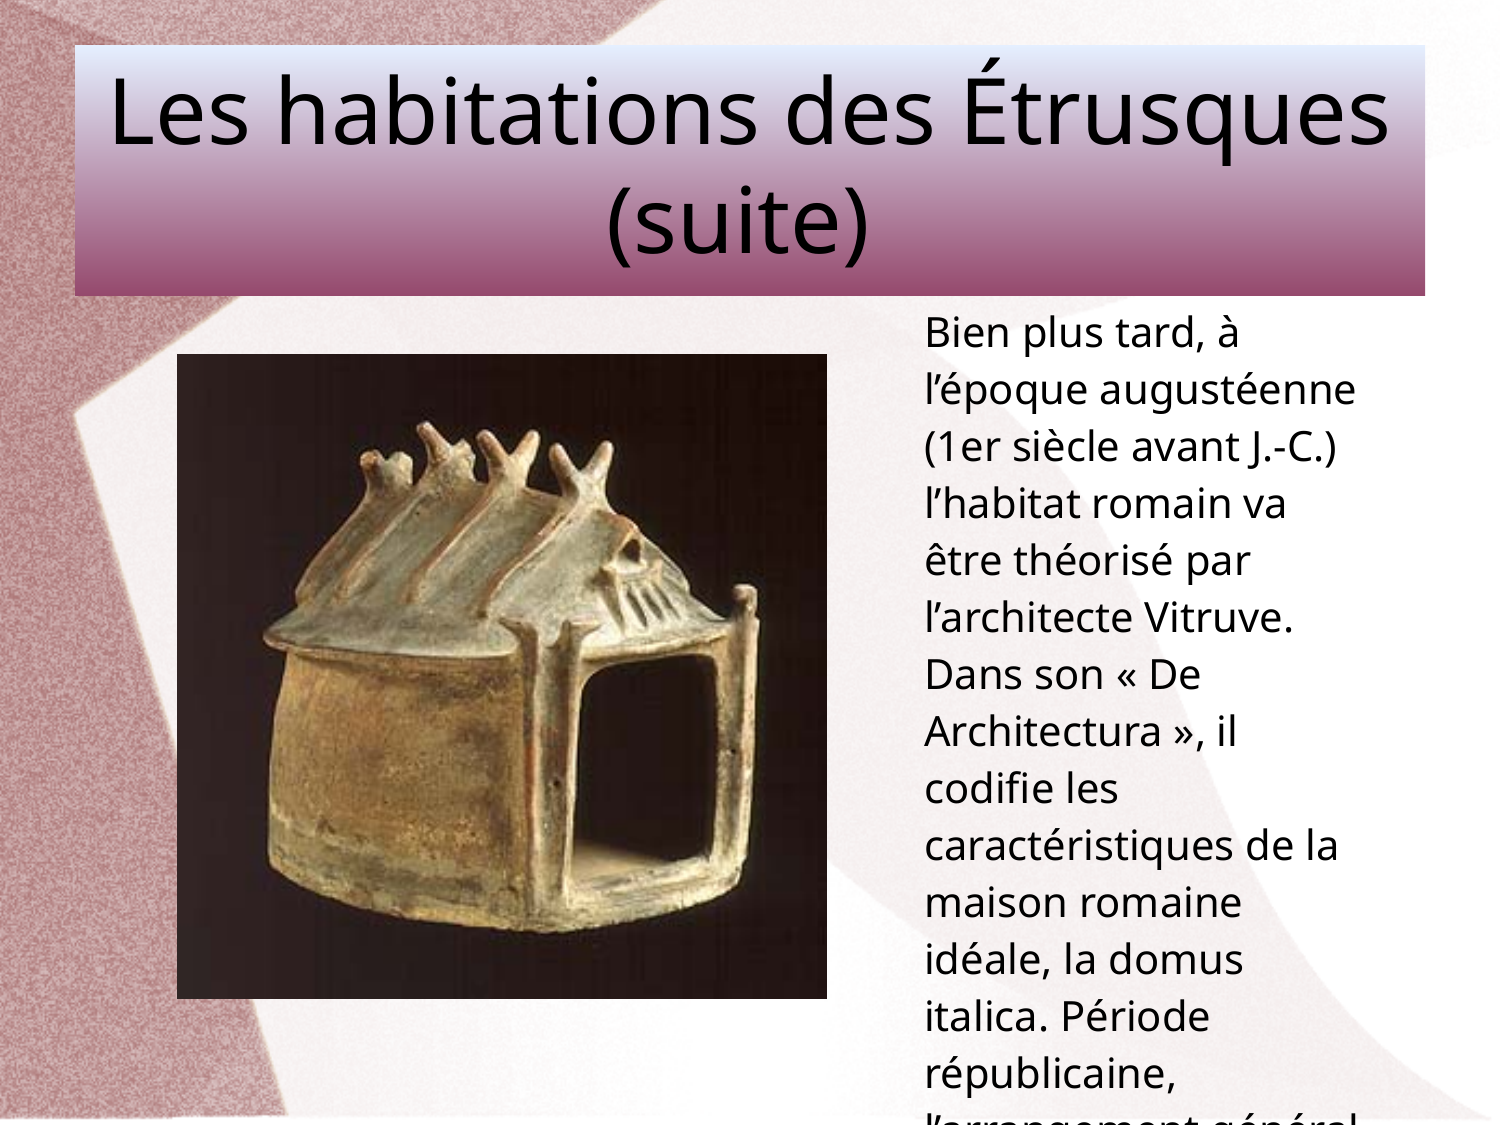

# Les habitations des Étrusques (suite)
Bien plus tard, à l’époque augustéenne (1er siècle avant J.-C.) l’habitat romain va être théorisé par l’architecte Vitruve. Dans son « De Architectura », il codifie les caractéristiques de la maison romaine idéale, la domus italica. Période républicaine, l’arrangement général de la maison se présenterait ainsi.